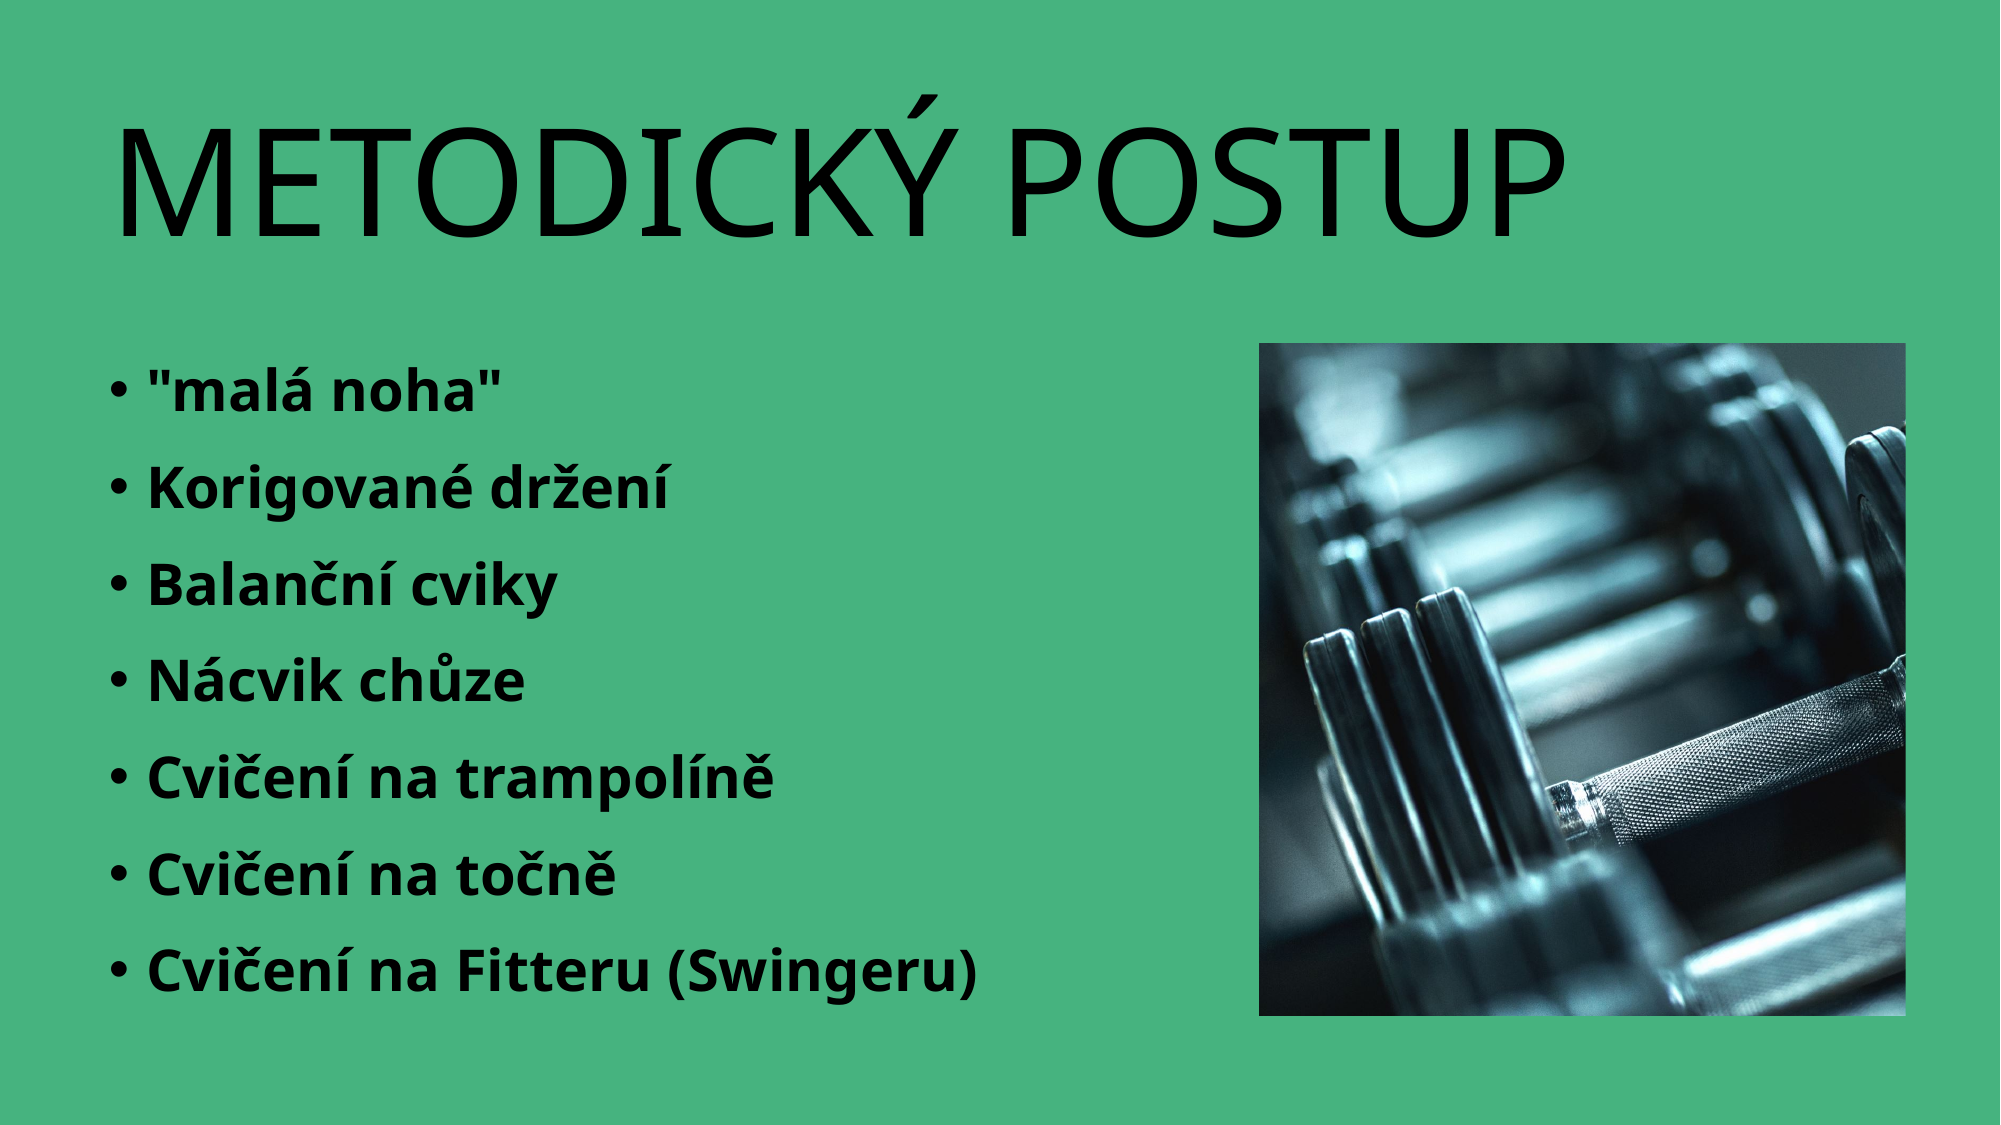

# METODICKÝ POSTUP
"malá noha"
Korigované držení
Balanční cviky
Nácvik chůze
Cvičení na trampolíně
Cvičení na točně
Cvičení na Fitteru (Swingeru)